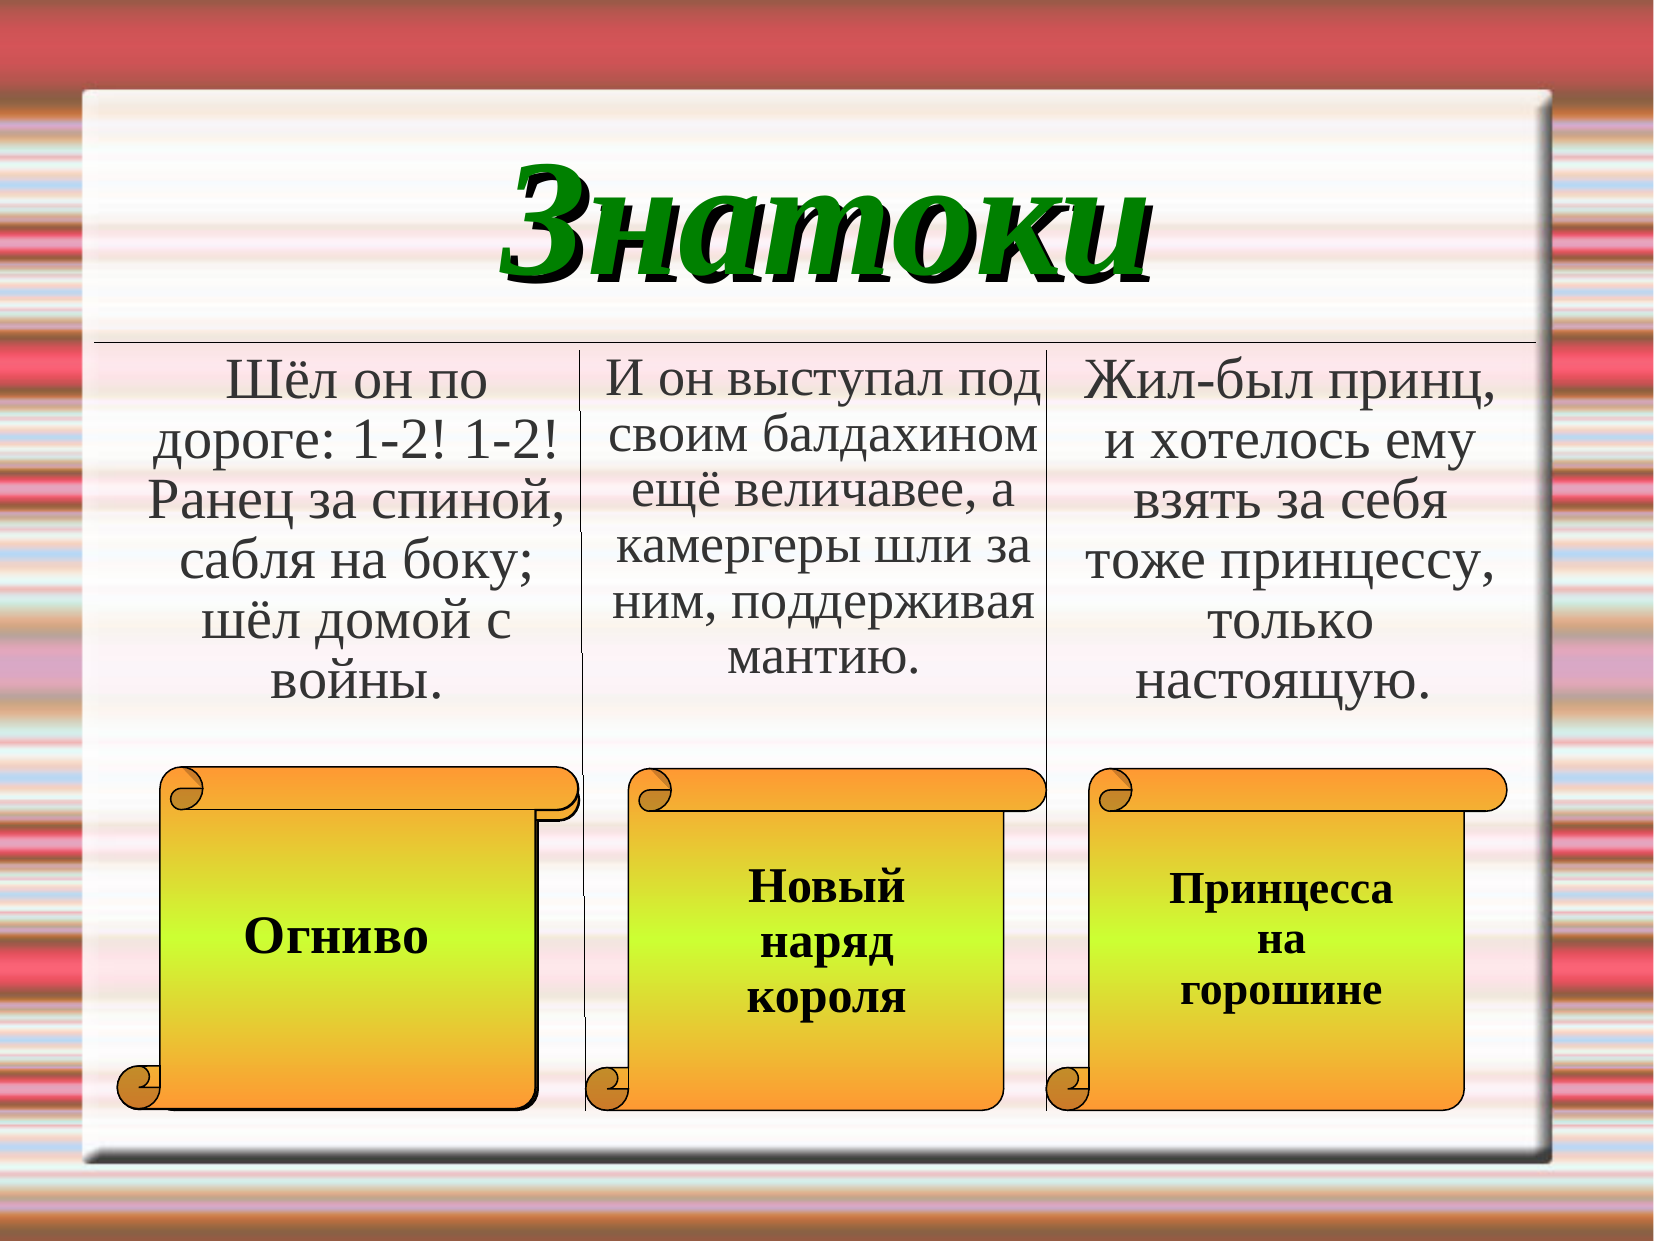

# Знатоки
Шёл он по дороге: 1-2! 1-2! Ранец за спиной, сабля на боку; шёл домой с войны.
И он выступал под своим балдахином ещё величавее, а камергеры шли за ним, поддерживая мантию.
Жил-был принц, и хотелось ему взять за себя тоже принцессу, только настоящую.
Новый наряд короля
Принцесса на горошине
Огниво